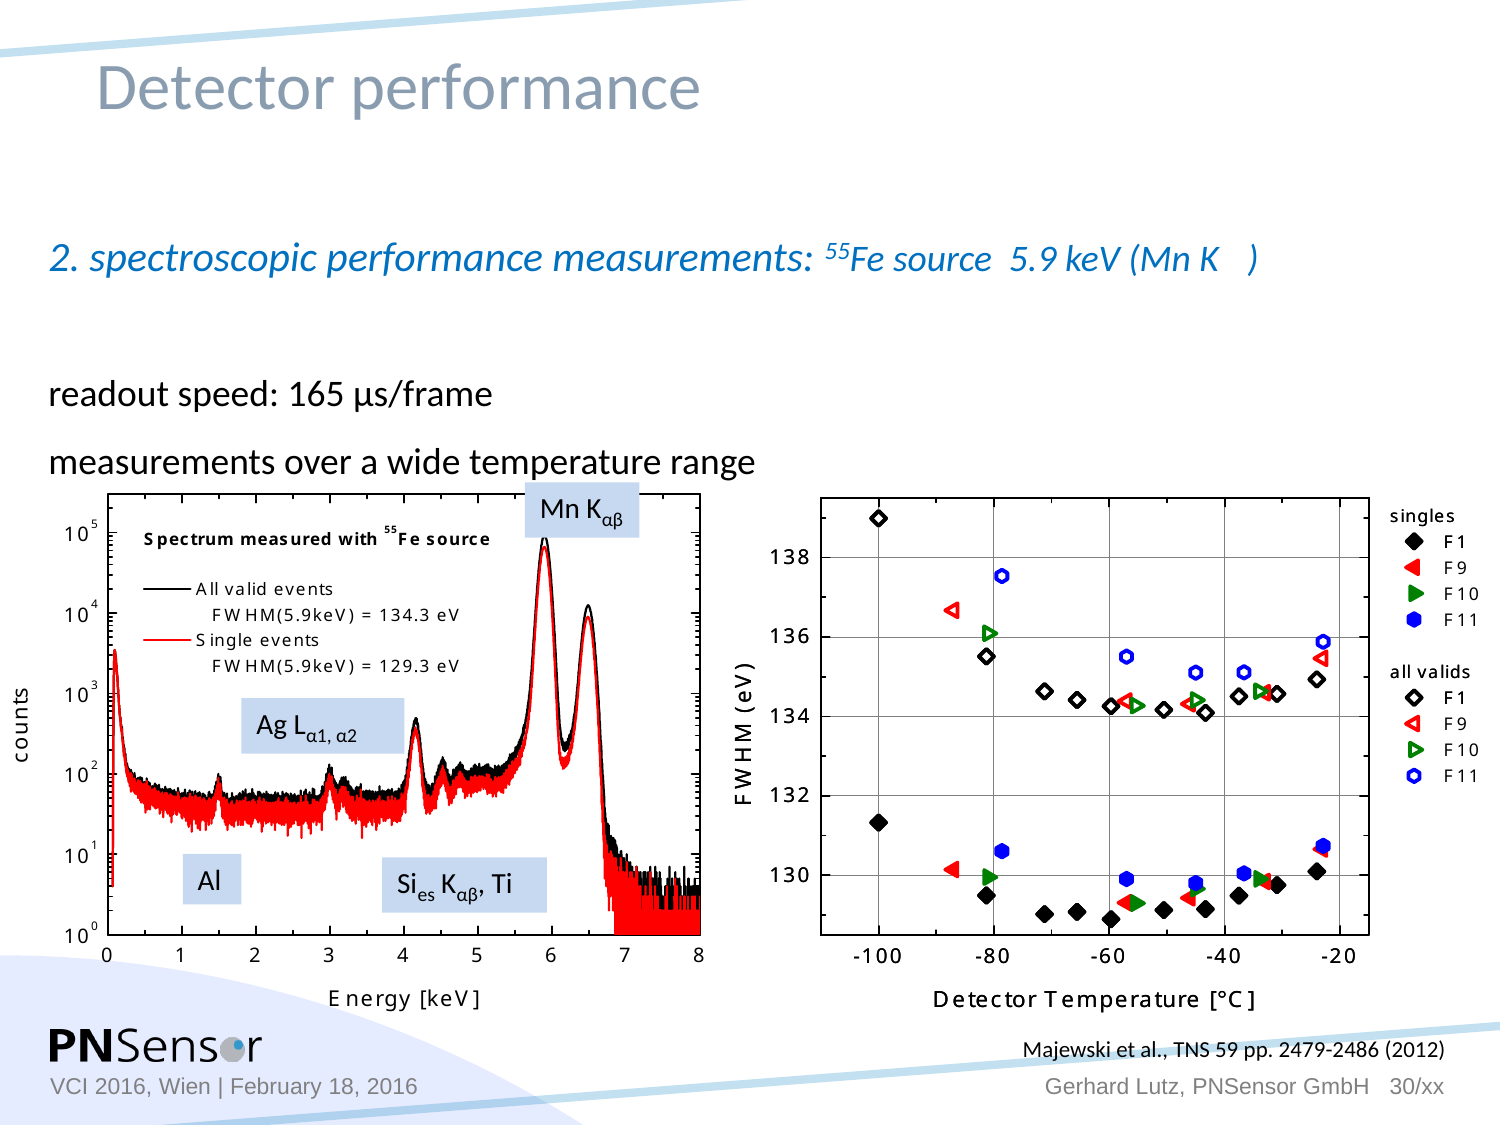

# Detector performance
2. spectroscopic performance measurements: 55Fe source 5.9 keV (Mn K)
readout speed: 165 µs/frame
measurements over a wide temperature range
Mn Kαβ
Ag Lα1, α2
Al
Sies Kαβ, Ti
Majewski et al., TNS 59 pp. 2479-2486 (2012)